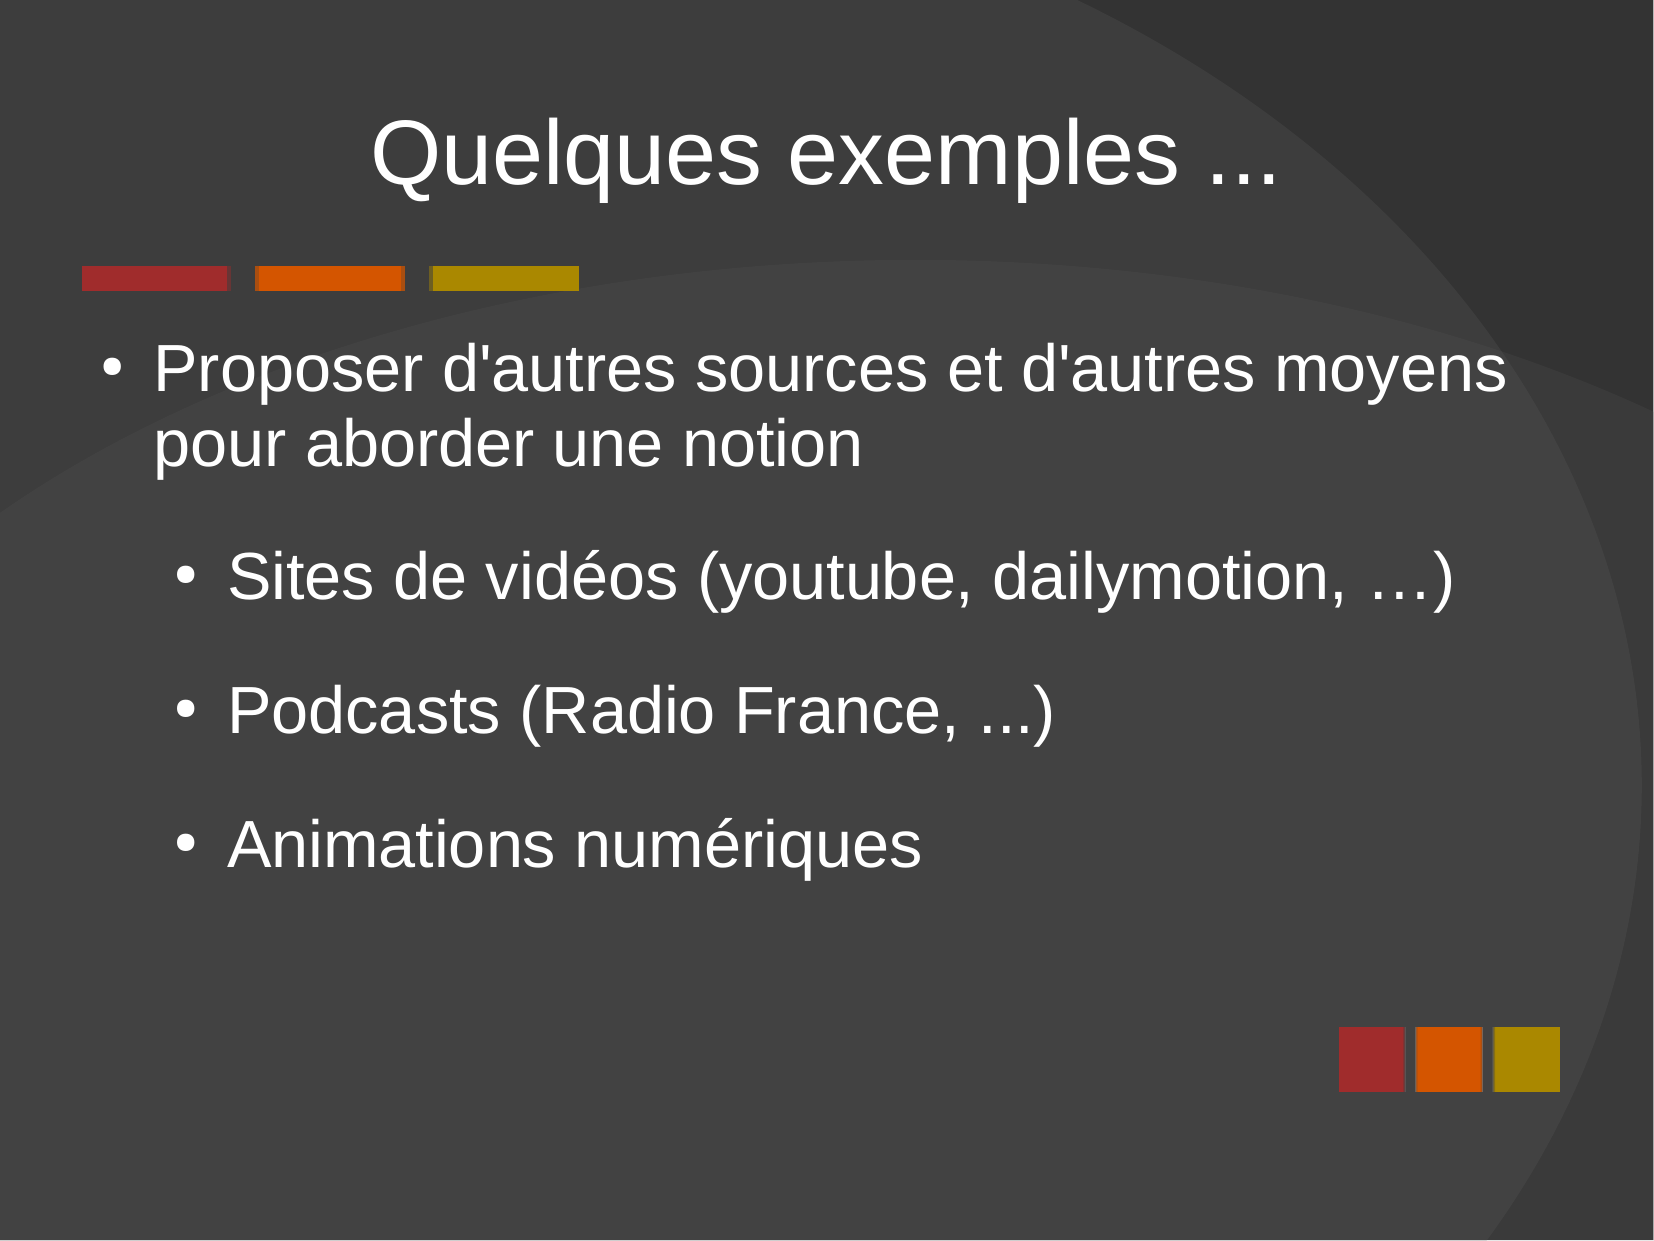

# Quelques exemples ...
Proposer d'autres sources et d'autres moyens pour aborder une notion
Sites de vidéos (youtube, dailymotion, …)
Podcasts (Radio France, ...)
Animations numériques